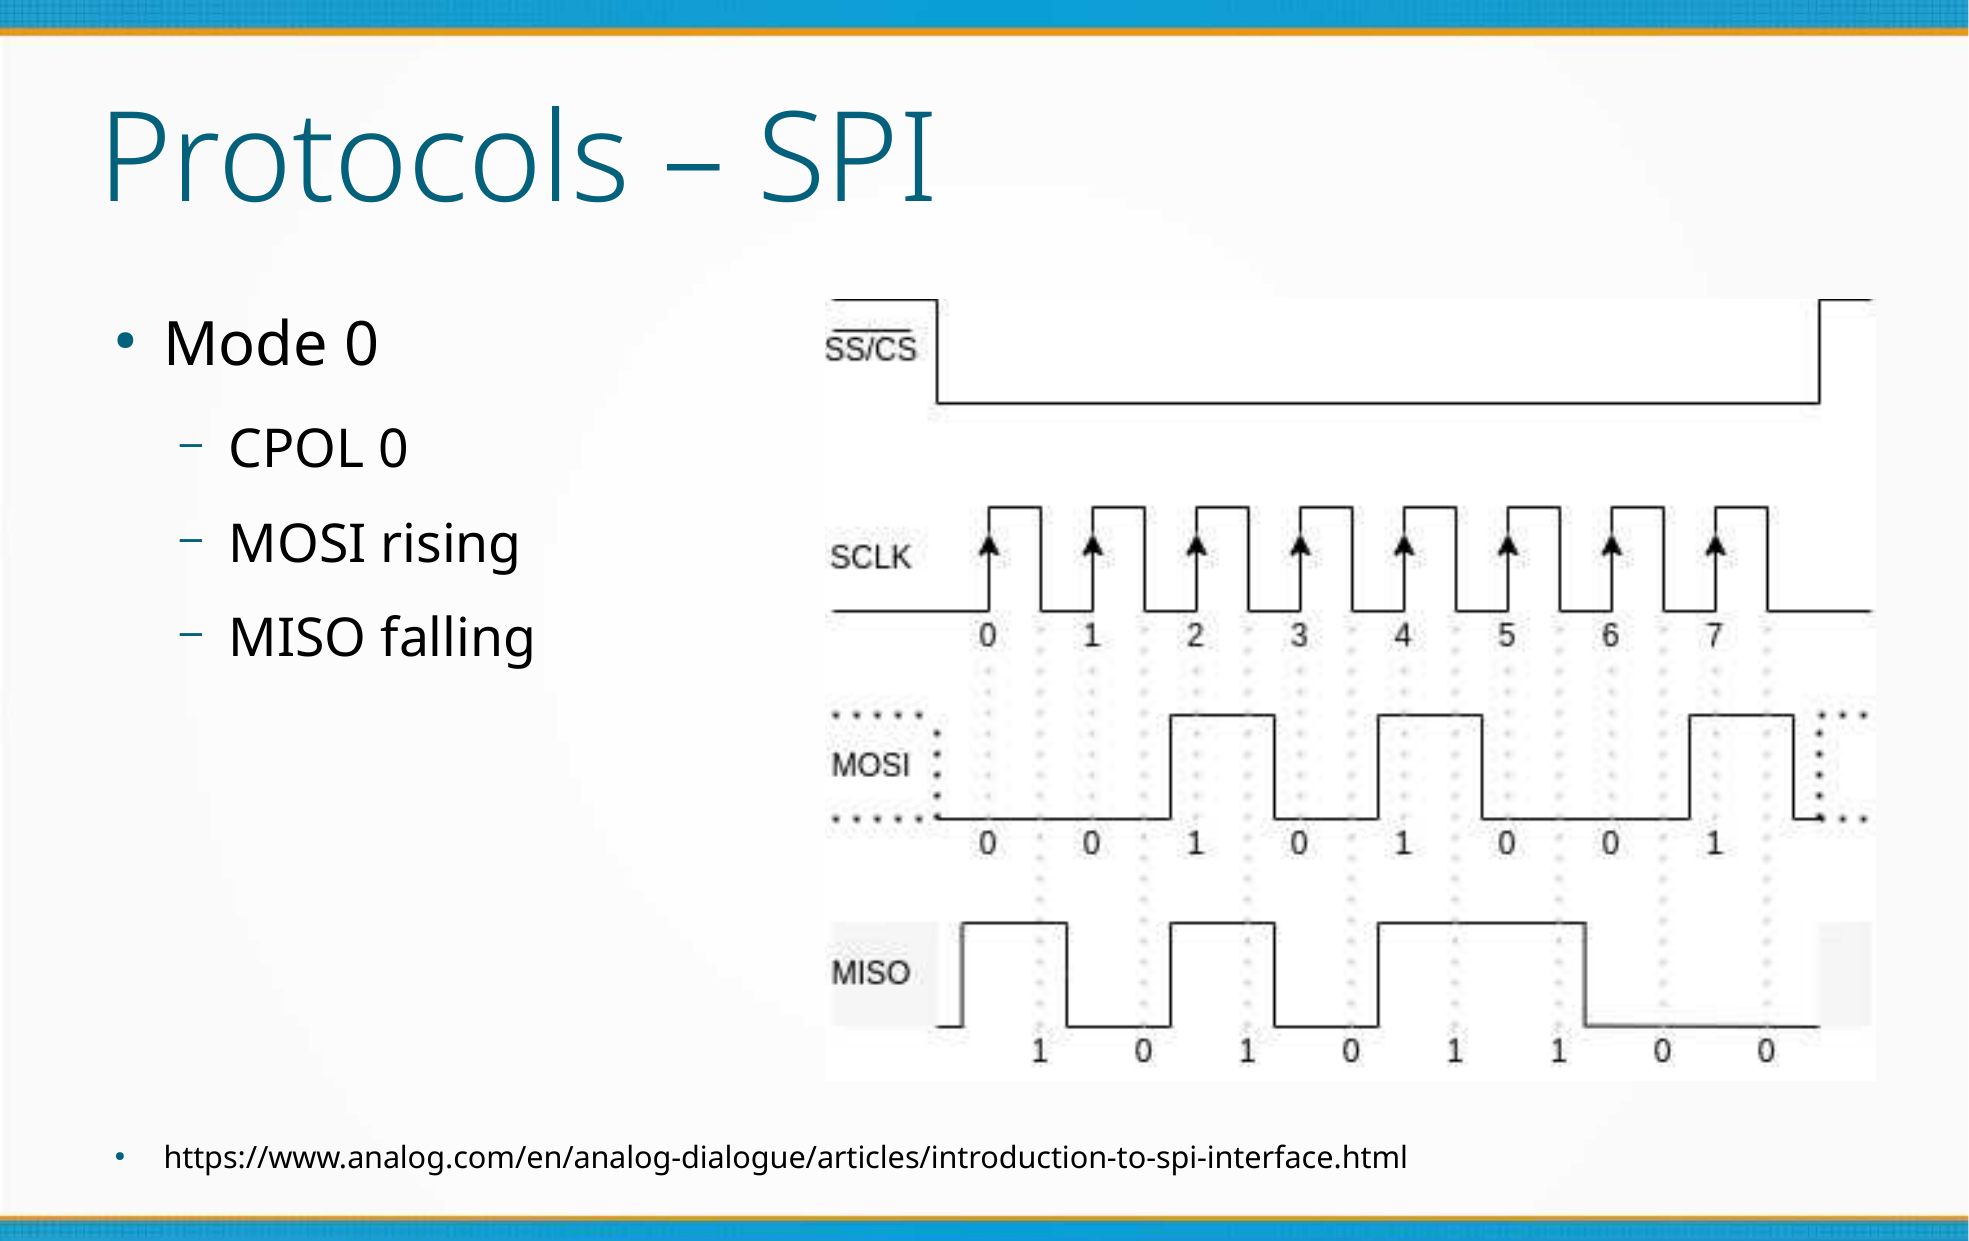

# Protocols – SPI
Mode 0
CPOL 0
MOSI rising
MISO falling
https://www.analog.com/en/analog-dialogue/articles/introduction-to-spi-interface.html